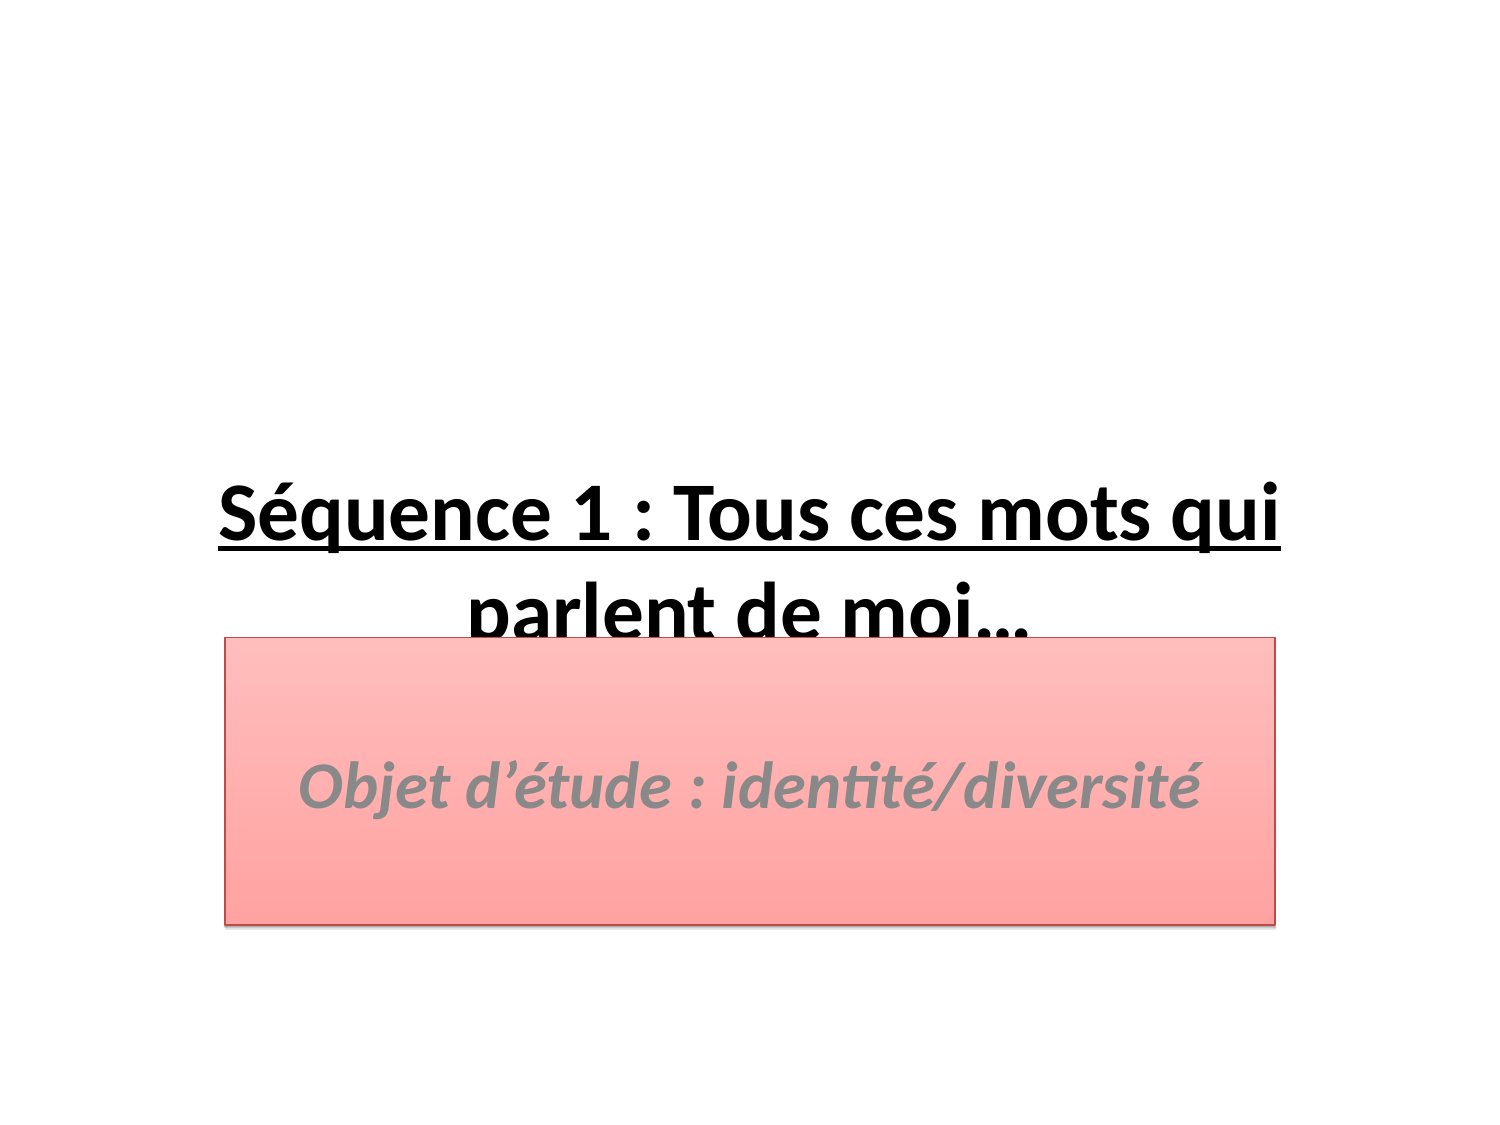

# Séquence 1 : Tous ces mots qui parlent de moi…
Objet d’étude : identité/diversité